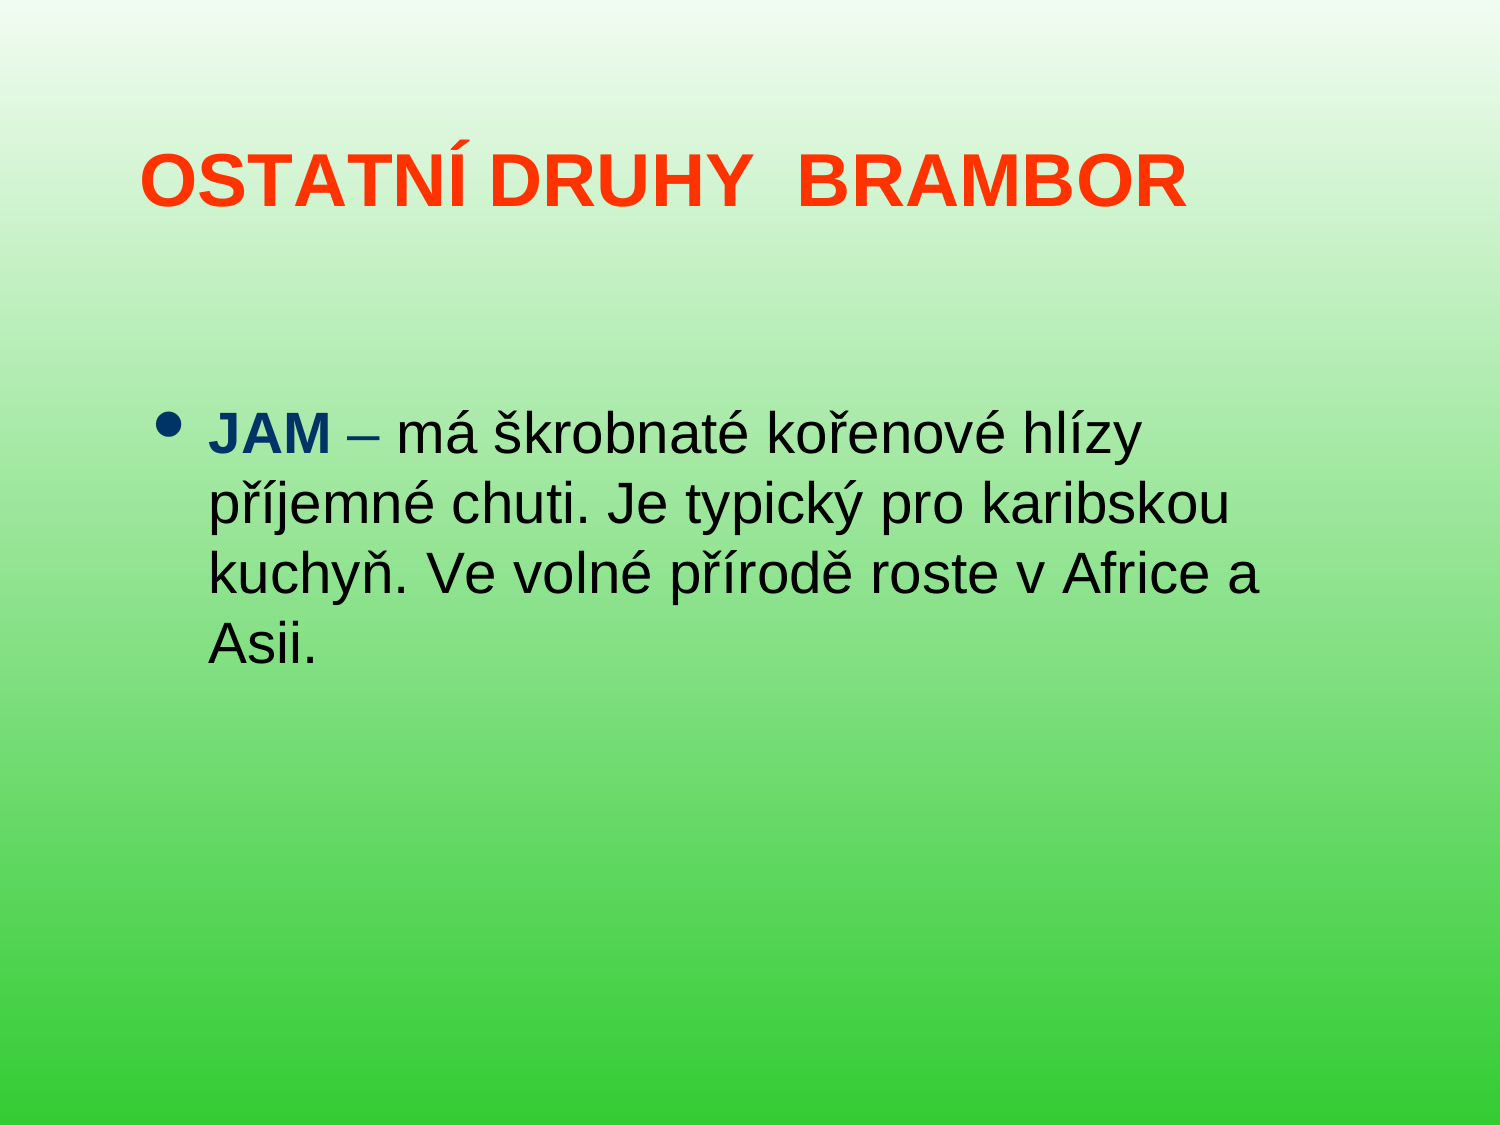

# OSTATNÍ DRUHY BRAMBOR
JAM – má škrobnaté kořenové hlízy příjemné chuti. Je typický pro karibskou kuchyň. Ve volné přírodě roste v Africe a Asii.